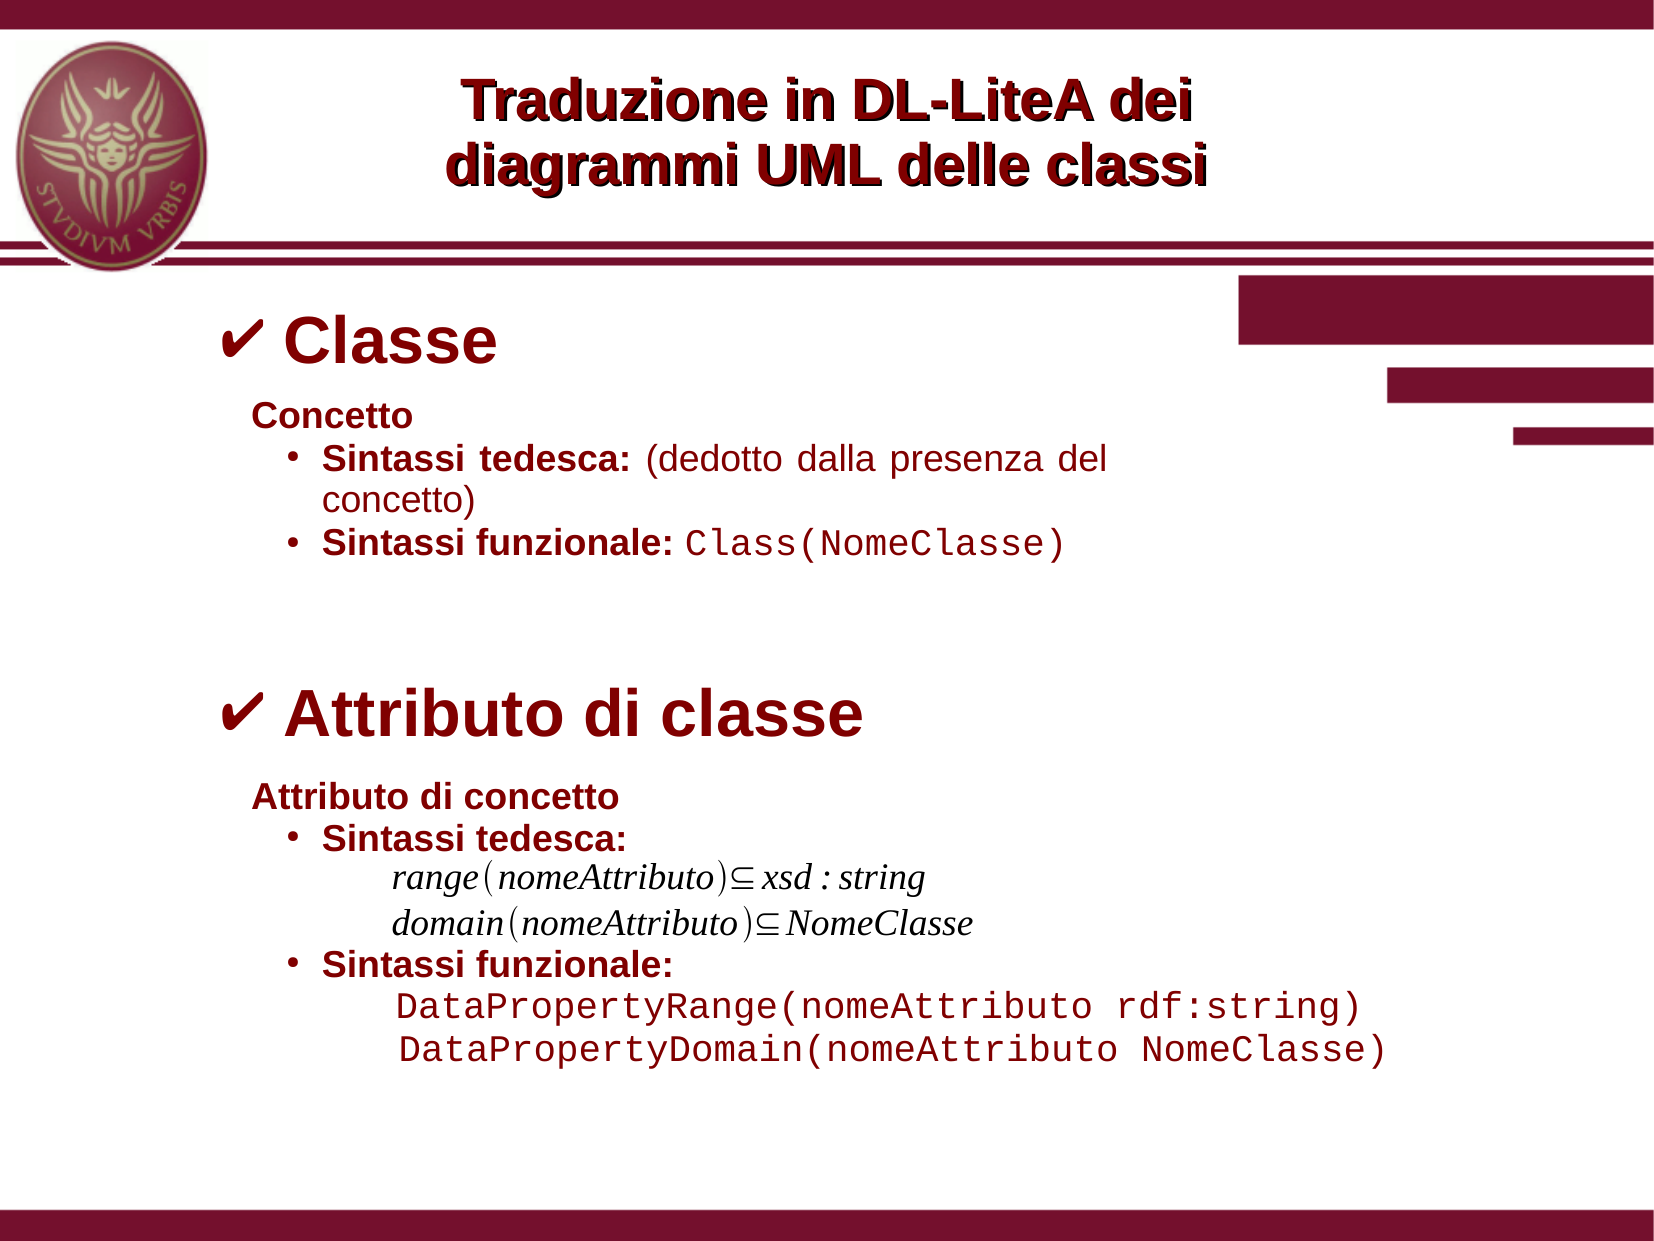

Traduzione in DL-LiteA dei diagrammi UML delle classi
 Classe
Concetto
Sintassi tedesca: (dedotto dalla presenza del concetto)
Sintassi funzionale: Class(NomeClasse)
 Attributo di classe
Attributo di concetto
Sintassi tedesca:
Sintassi funzionale:
	DataPropertyRange(nomeAttributo rdf:string)
 		DataPropertyDomain(nomeAttributo NomeClasse)